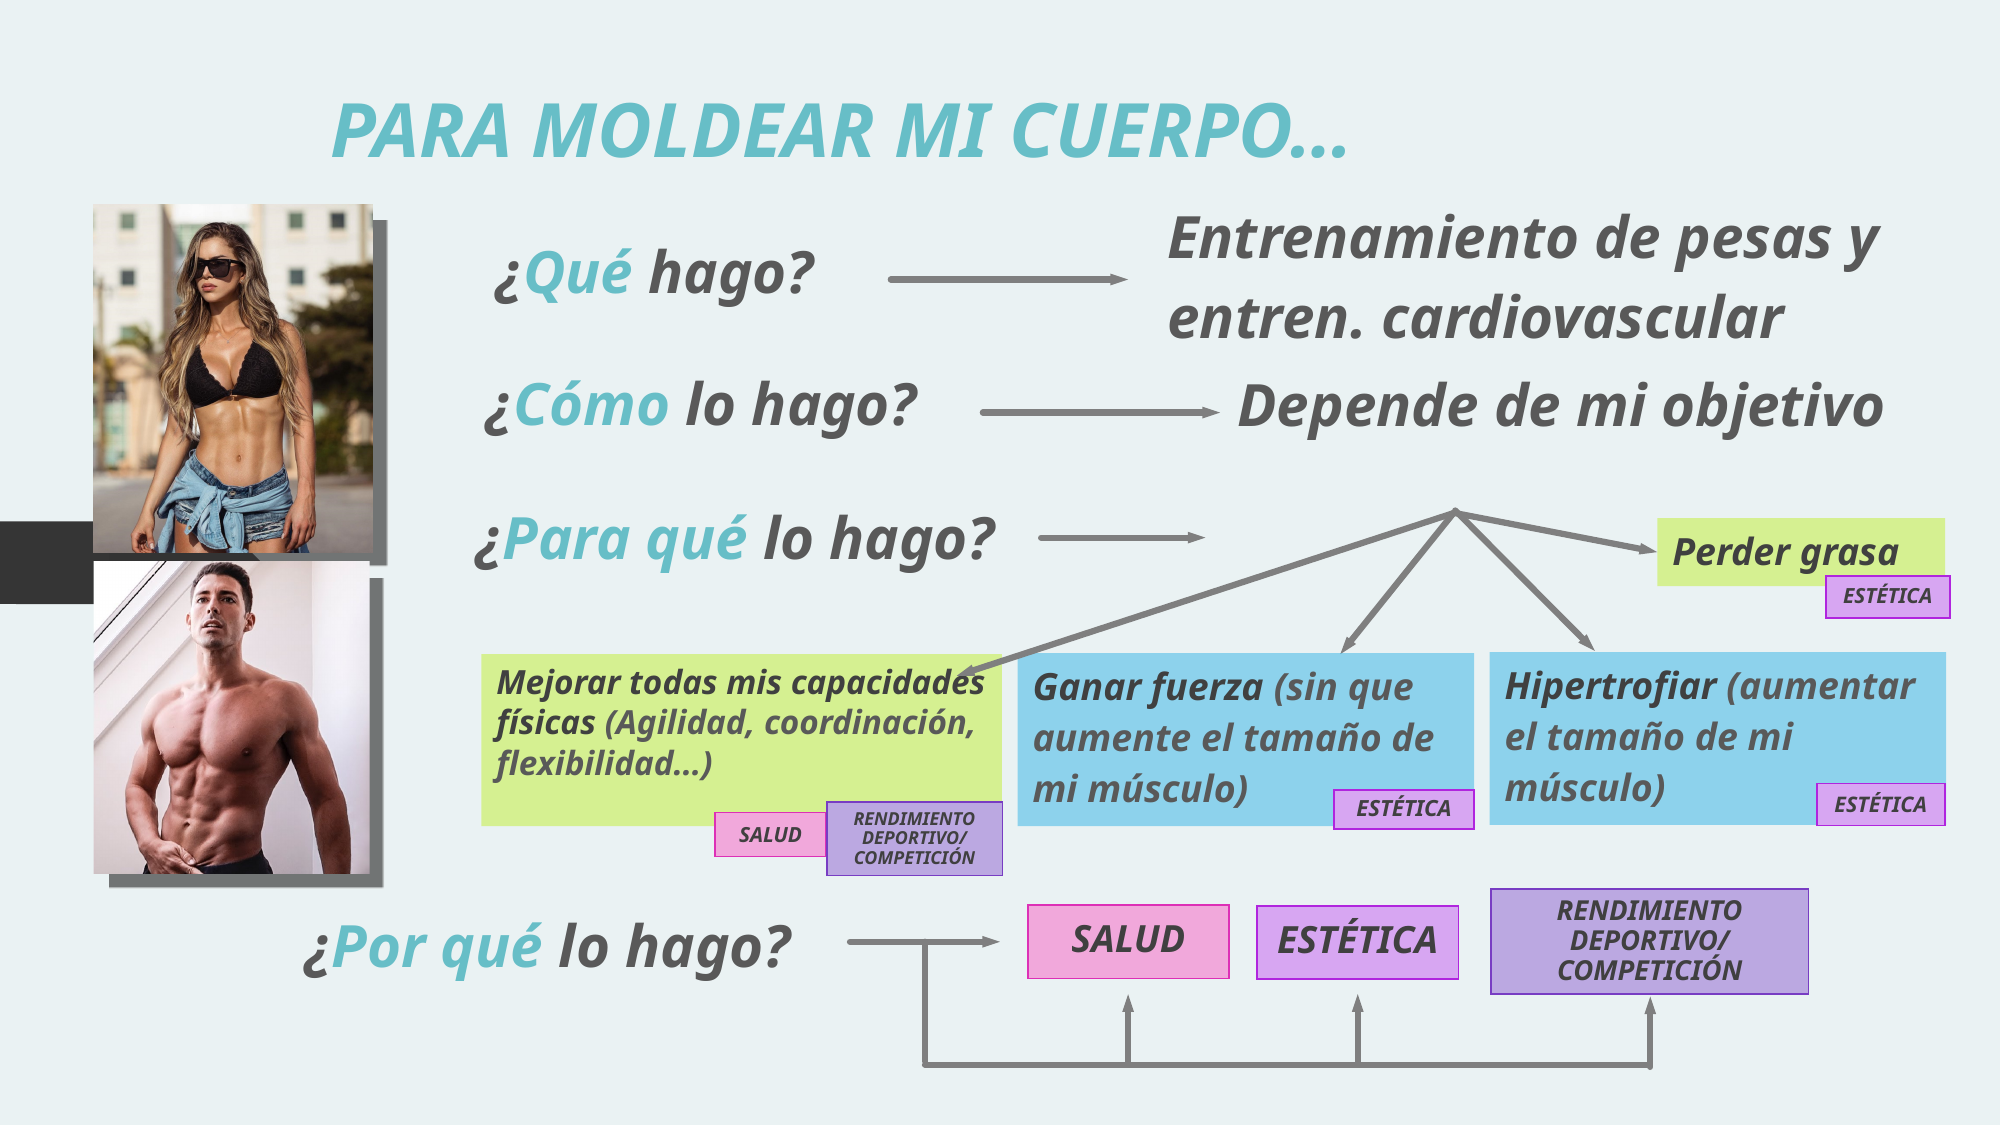

PARA MOLDEAR MI CUERPO…
Entrenamiento de pesas y entren. cardiovascular
¿Qué hago?
¿Cómo lo hago?
Depende de mi objetivo
¿Para qué lo hago?
Perder grasa
ESTÉTICA
Hipertrofiar (aumentar el tamaño de mi músculo)
Ganar fuerza (sin que aumente el tamaño de mi músculo)
Mejorar todas mis capacidades físicas (Agilidad, coordinación, flexibilidad…)
ESTÉTICA
ESTÉTICA
RENDIMIENTO DEPORTIVO/ COMPETICIÓN
SALUD
RENDIMIENTO DEPORTIVO/ COMPETICIÓN
¿Por qué lo hago?
SALUD
ESTÉTICA